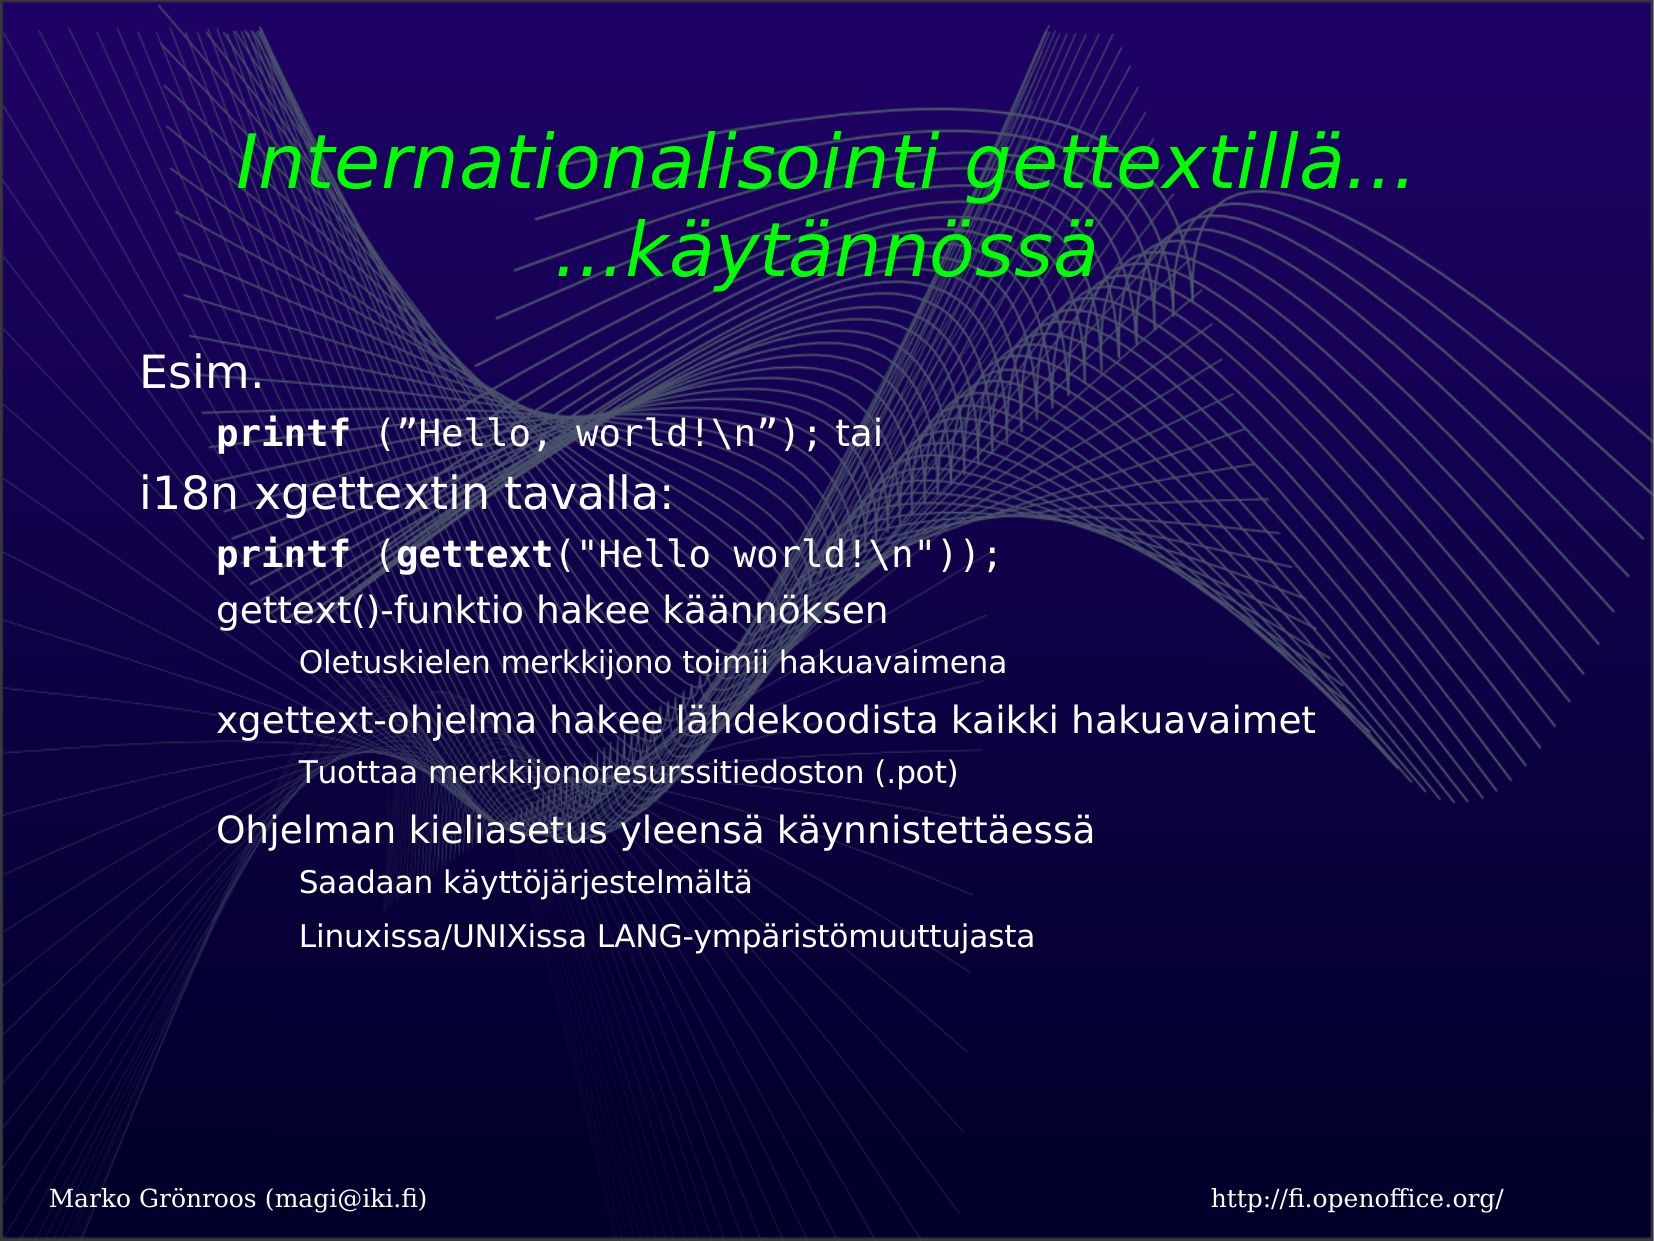

# Internationalisointi gettextillä... ...käytännössä
Esim.
printf (”Hello, world!\n”); tai
i18n xgettextin tavalla:
printf (gettext("Hello world!\n"));
gettext()-funktio hakee käännöksen
Oletuskielen merkkijono toimii hakuavaimena
xgettext-ohjelma hakee lähdekoodista kaikki hakuavaimet
Tuottaa merkkijonoresurssitiedoston (.pot)
Ohjelman kieliasetus yleensä käynnistettäessä
Saadaan käyttöjärjestelmältä
Linuxissa/UNIXissa LANG-ympäristömuuttujasta